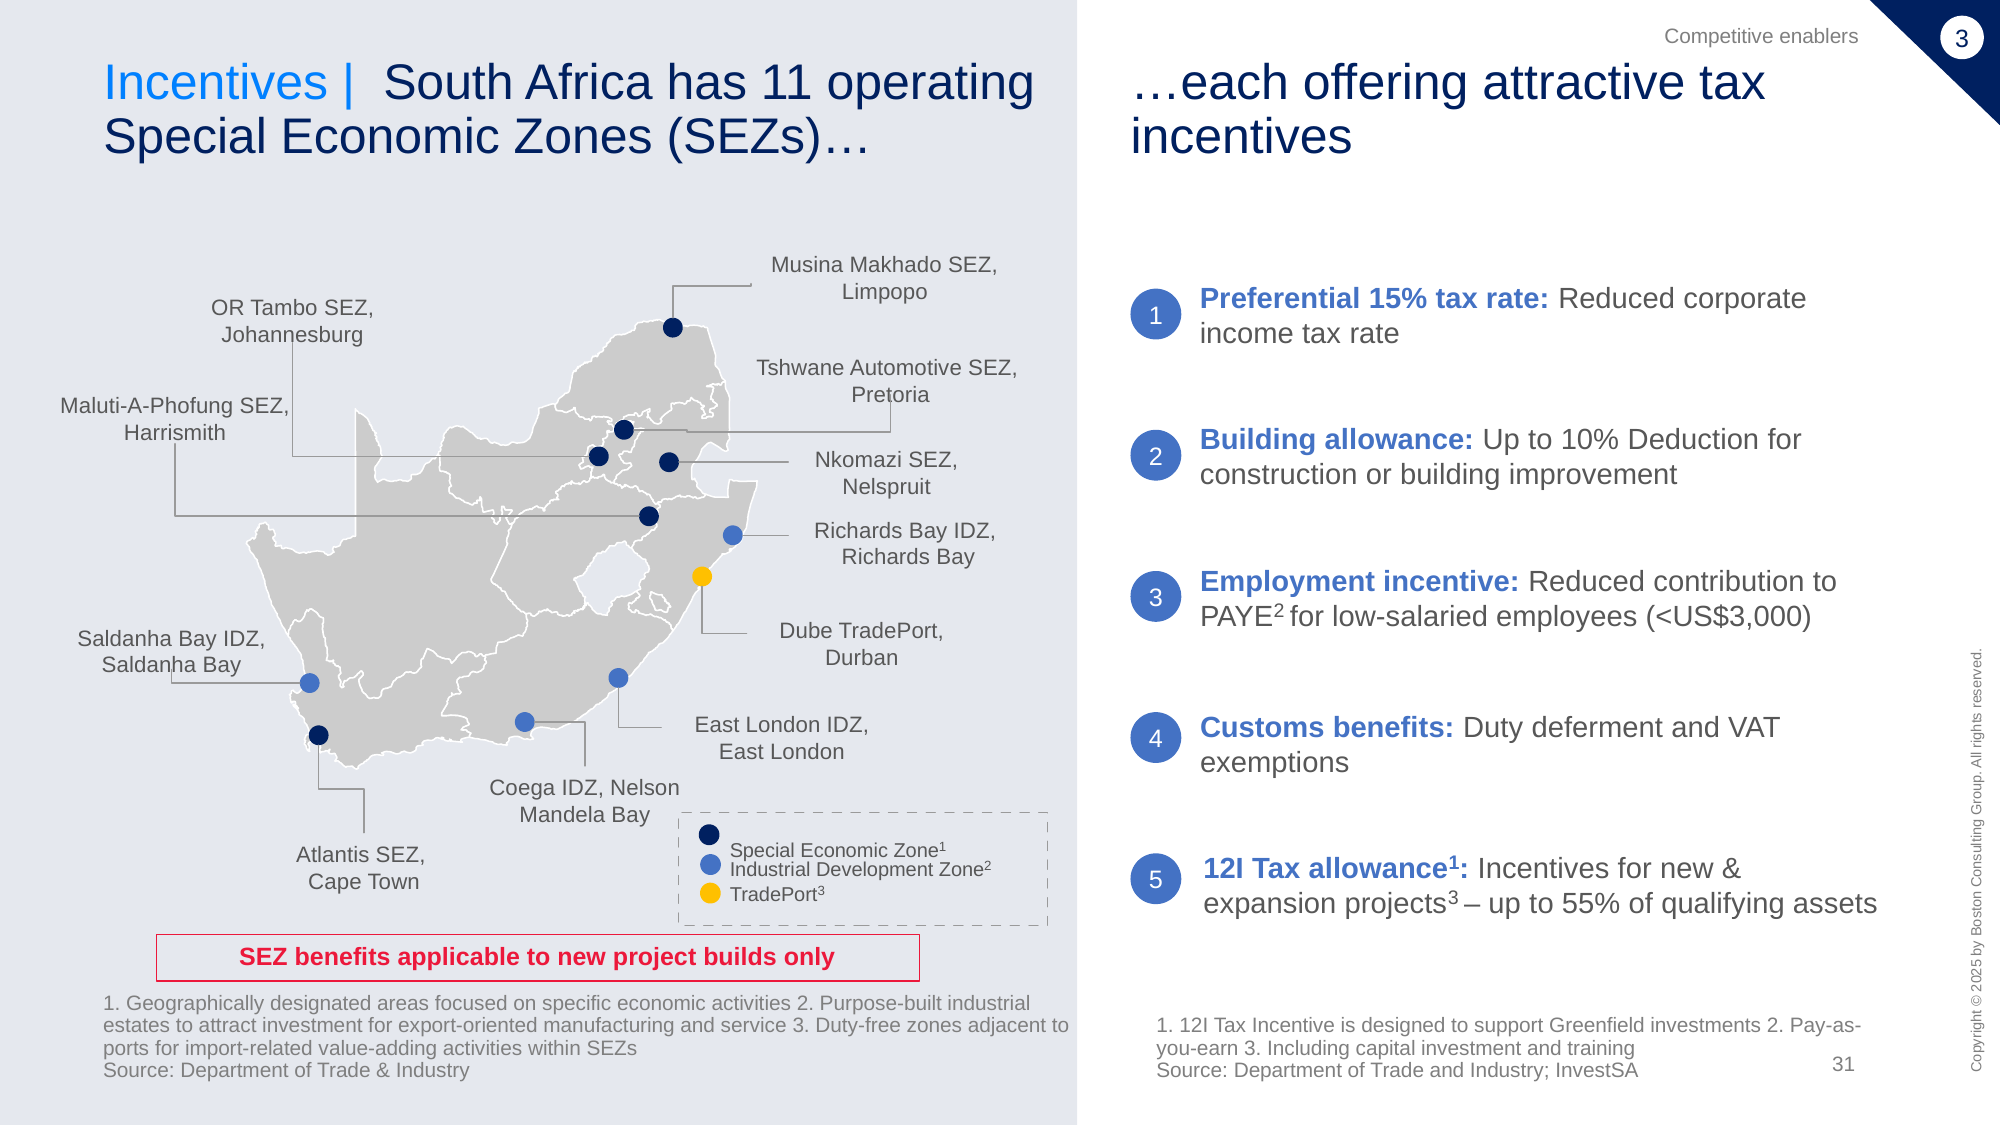

Competitive enablers
3
# Incentives | South Africa has 11 operating Special Economic Zones (SEZs)…
…each offering attractive tax incentives
Musina Makhado SEZ, Limpopo
Preferential 15% tax rate: Reduced corporate income tax rate
OR Tambo SEZ, Johannesburg
1
Tshwane Automotive SEZ,
Pretoria
Maluti-A-Phofung SEZ, Harrismith
Building allowance: Up to 10% Deduction for construction or building improvement
2
Nkomazi SEZ, Nelspruit
Richards Bay IDZ,
Richards Bay
Employment incentive: Reduced contribution to PAYE2 for low-salaried employees (<US$3,000)
3
Dube TradePort, Durban
Saldanha Bay IDZ, Saldanha Bay
East London IDZ, East London
Customs benefits: Duty deferment and VAT exemptions
4
Coega IDZ, Nelson Mandela Bay
Special Economic Zone1
Industrial Development Zone2
TradePort3
Atlantis SEZ,
Cape Town
12I Tax allowance1: Incentives for new & expansion projects3 – up to 55% of qualifying assets
5
SEZ benefits applicable to new project builds only
1. Geographically designated areas focused on specific economic activities 2. Purpose-built industrial estates to attract investment for export-oriented manufacturing and service 3. Duty-free zones adjacent to ports for import-related value-adding activities within SEZs
Source: Department of Trade & Industry
1. 12I Tax Incentive is designed to support Greenfield investments 2. Pay-as-you-earn 3. Including capital investment and training
Source: Department of Trade and Industry; InvestSA